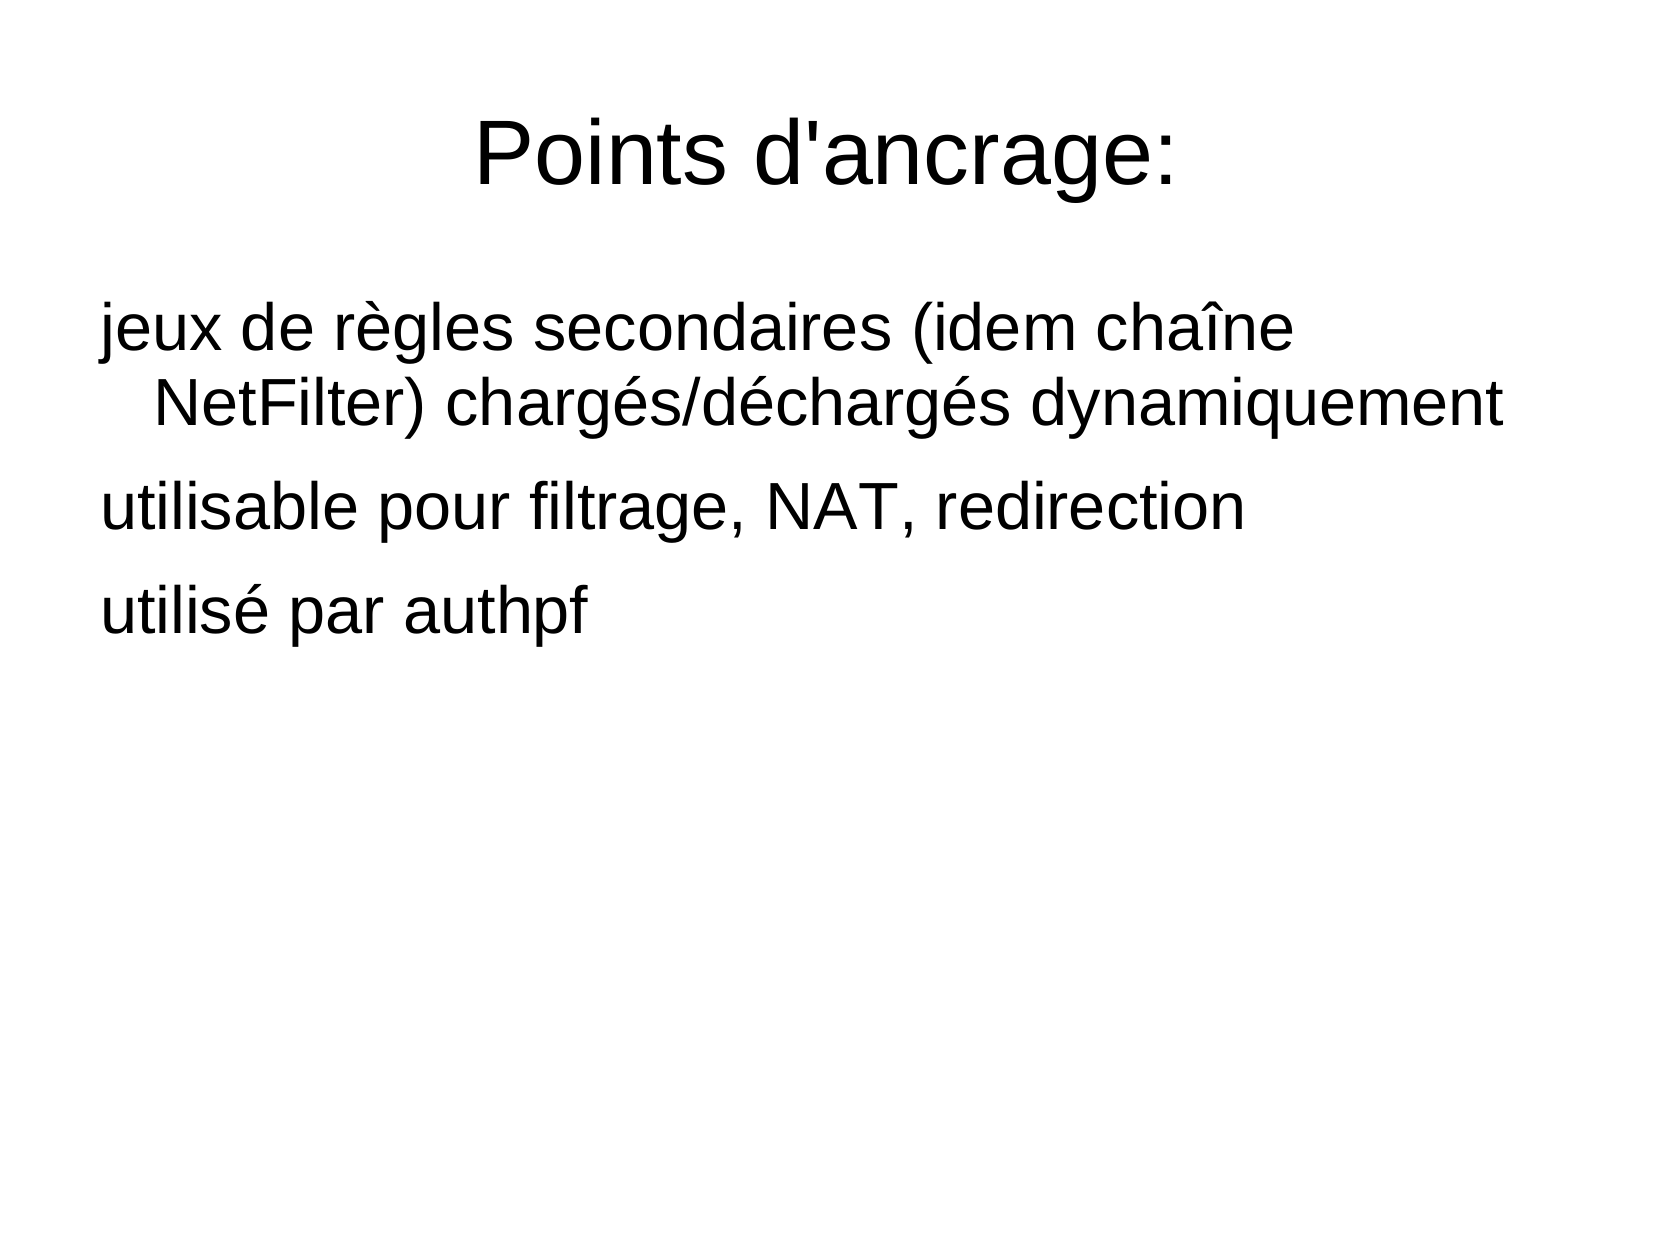

# Points d'ancrage:
jeux de règles secondaires (idem chaîne NetFilter) chargés/déchargés dynamiquement
utilisable pour filtrage, NAT, redirection
utilisé par authpf